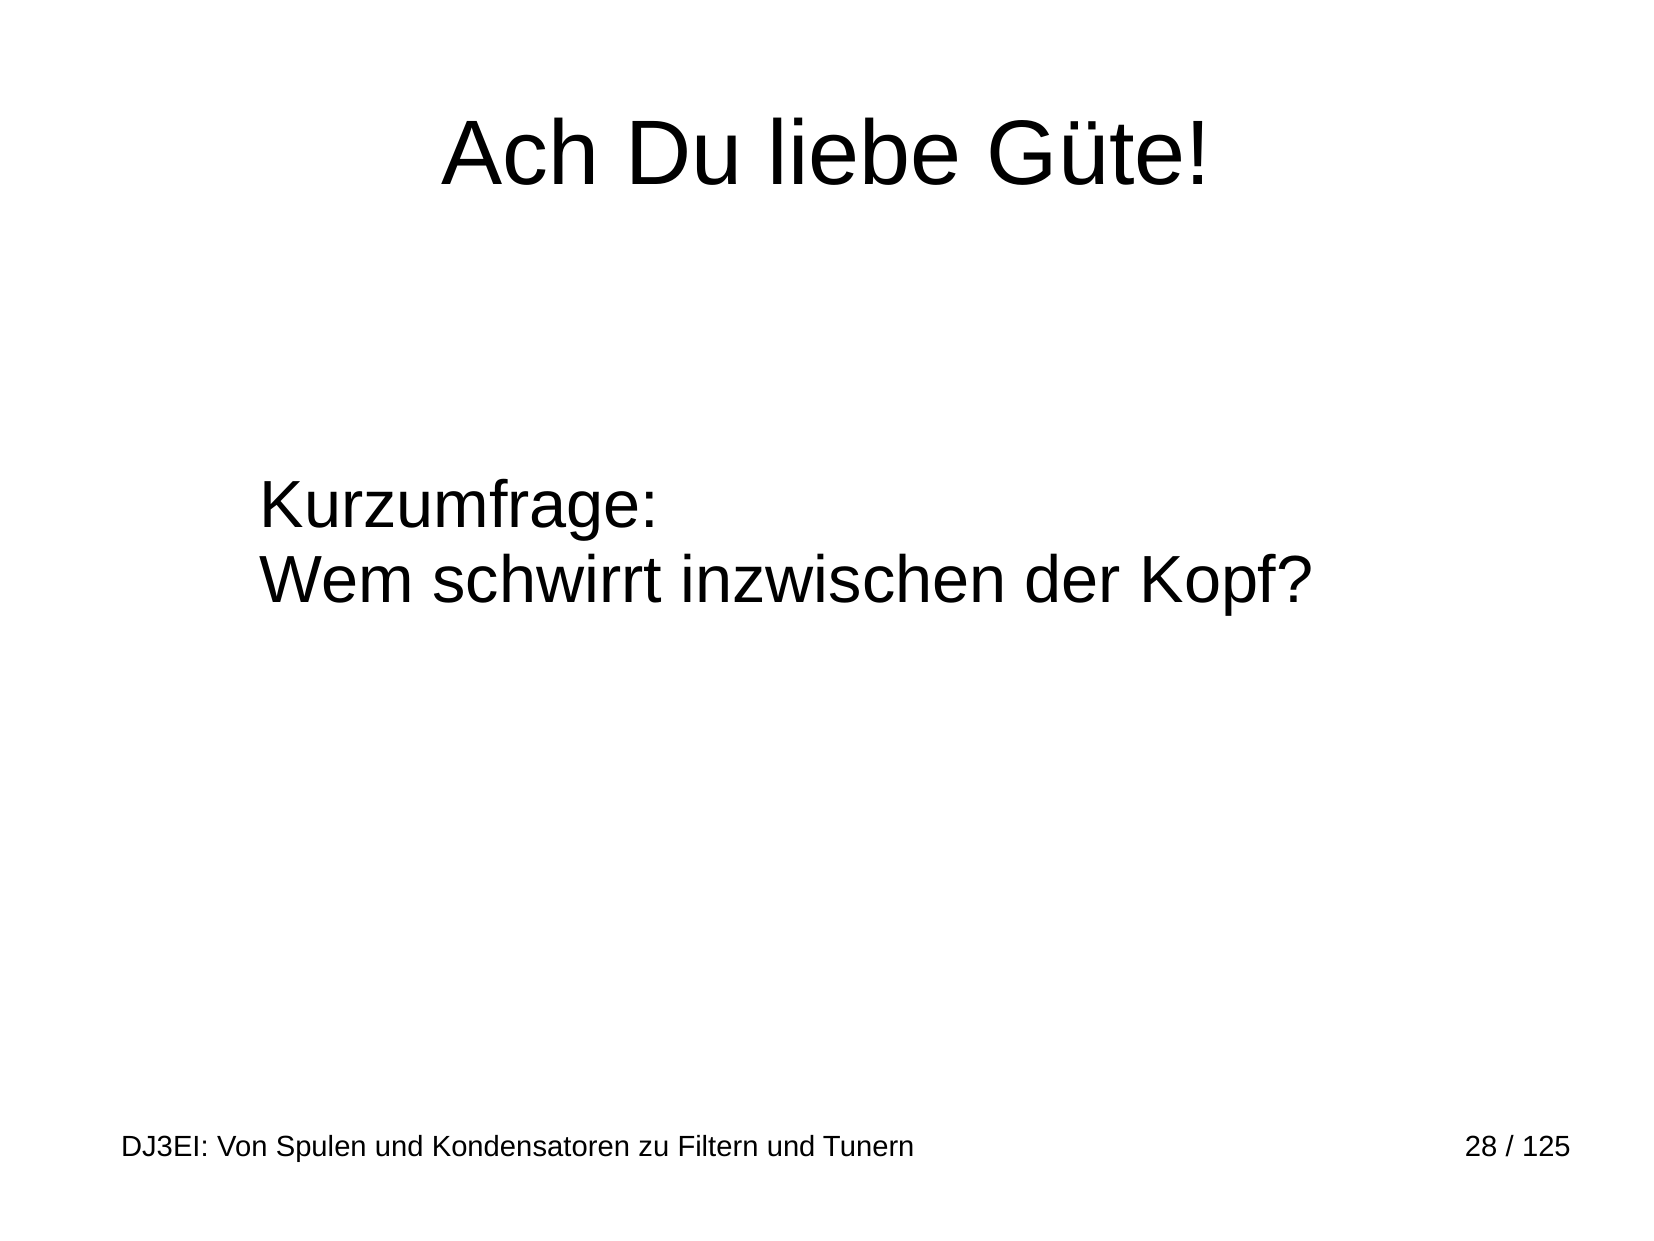

# Ach Du liebe Güte!
Kurzumfrage:
Wem schwirrt inzwischen der Kopf?